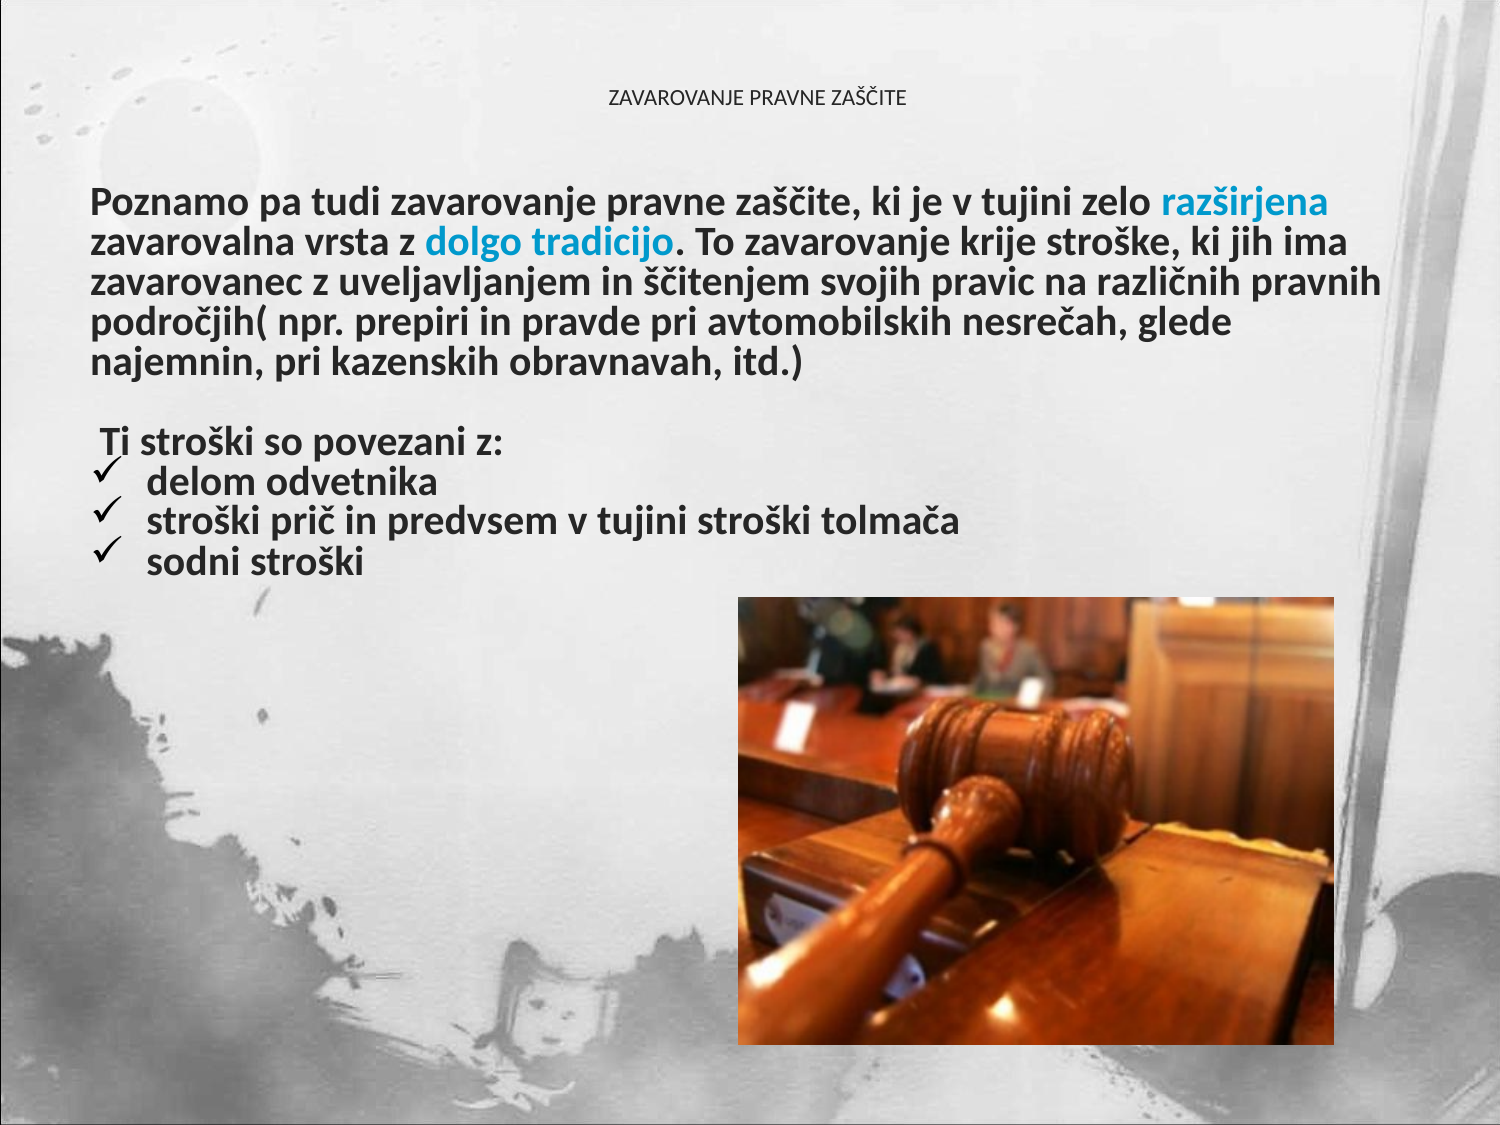

# ZAVAROVANJE PRAVNE ZAŠČITE
Poznamo pa tudi zavarovanje pravne zaščite, ki je v tujini zelo razširjena
zavarovalna vrsta z dolgo tradicijo. To zavarovanje krije stroške, ki jih ima
zavarovanec z uveljavljanjem in ščitenjem svojih pravic na različnih pravnih
področjih( npr. prepiri in pravde pri avtomobilskih nesrečah, glede
najemnin, pri kazenskih obravnavah, itd.)
 Ti stroški so povezani z:
delom odvetnika
stroški prič in predvsem v tujini stroški tolmača
sodni stroški